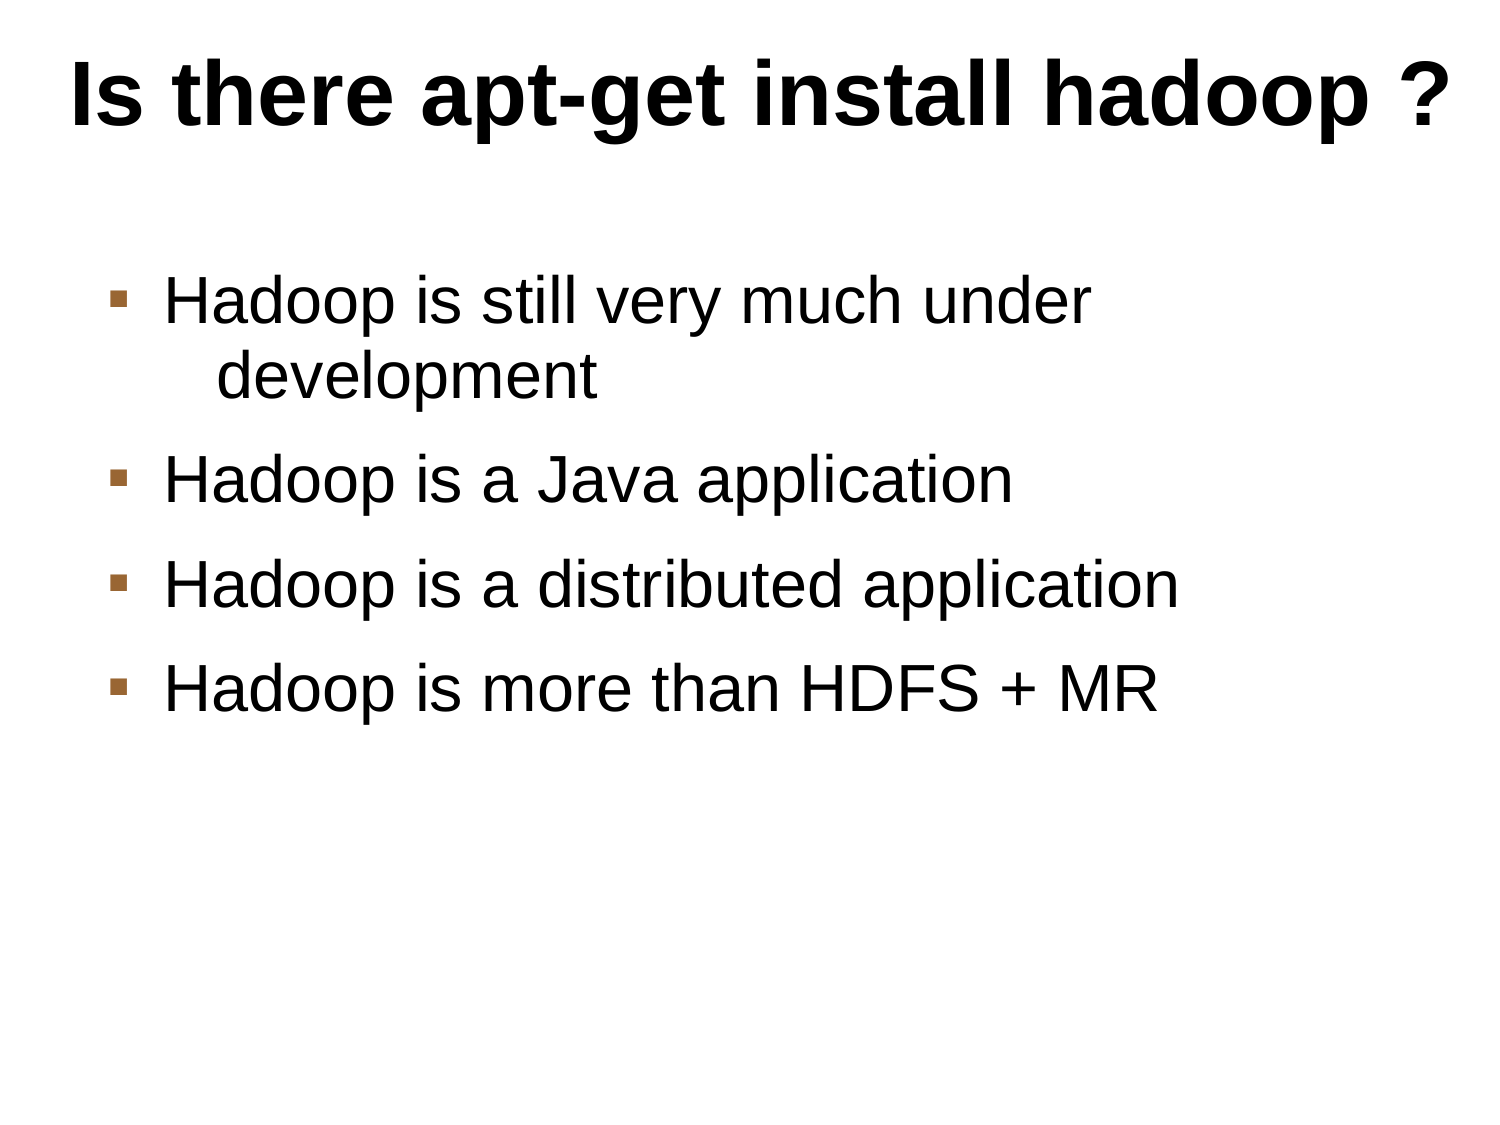

# Is there apt-get install hadoop ?
Hadoop is still very much under development
Hadoop is a Java application
Hadoop is a distributed application
Hadoop is more than HDFS + MR